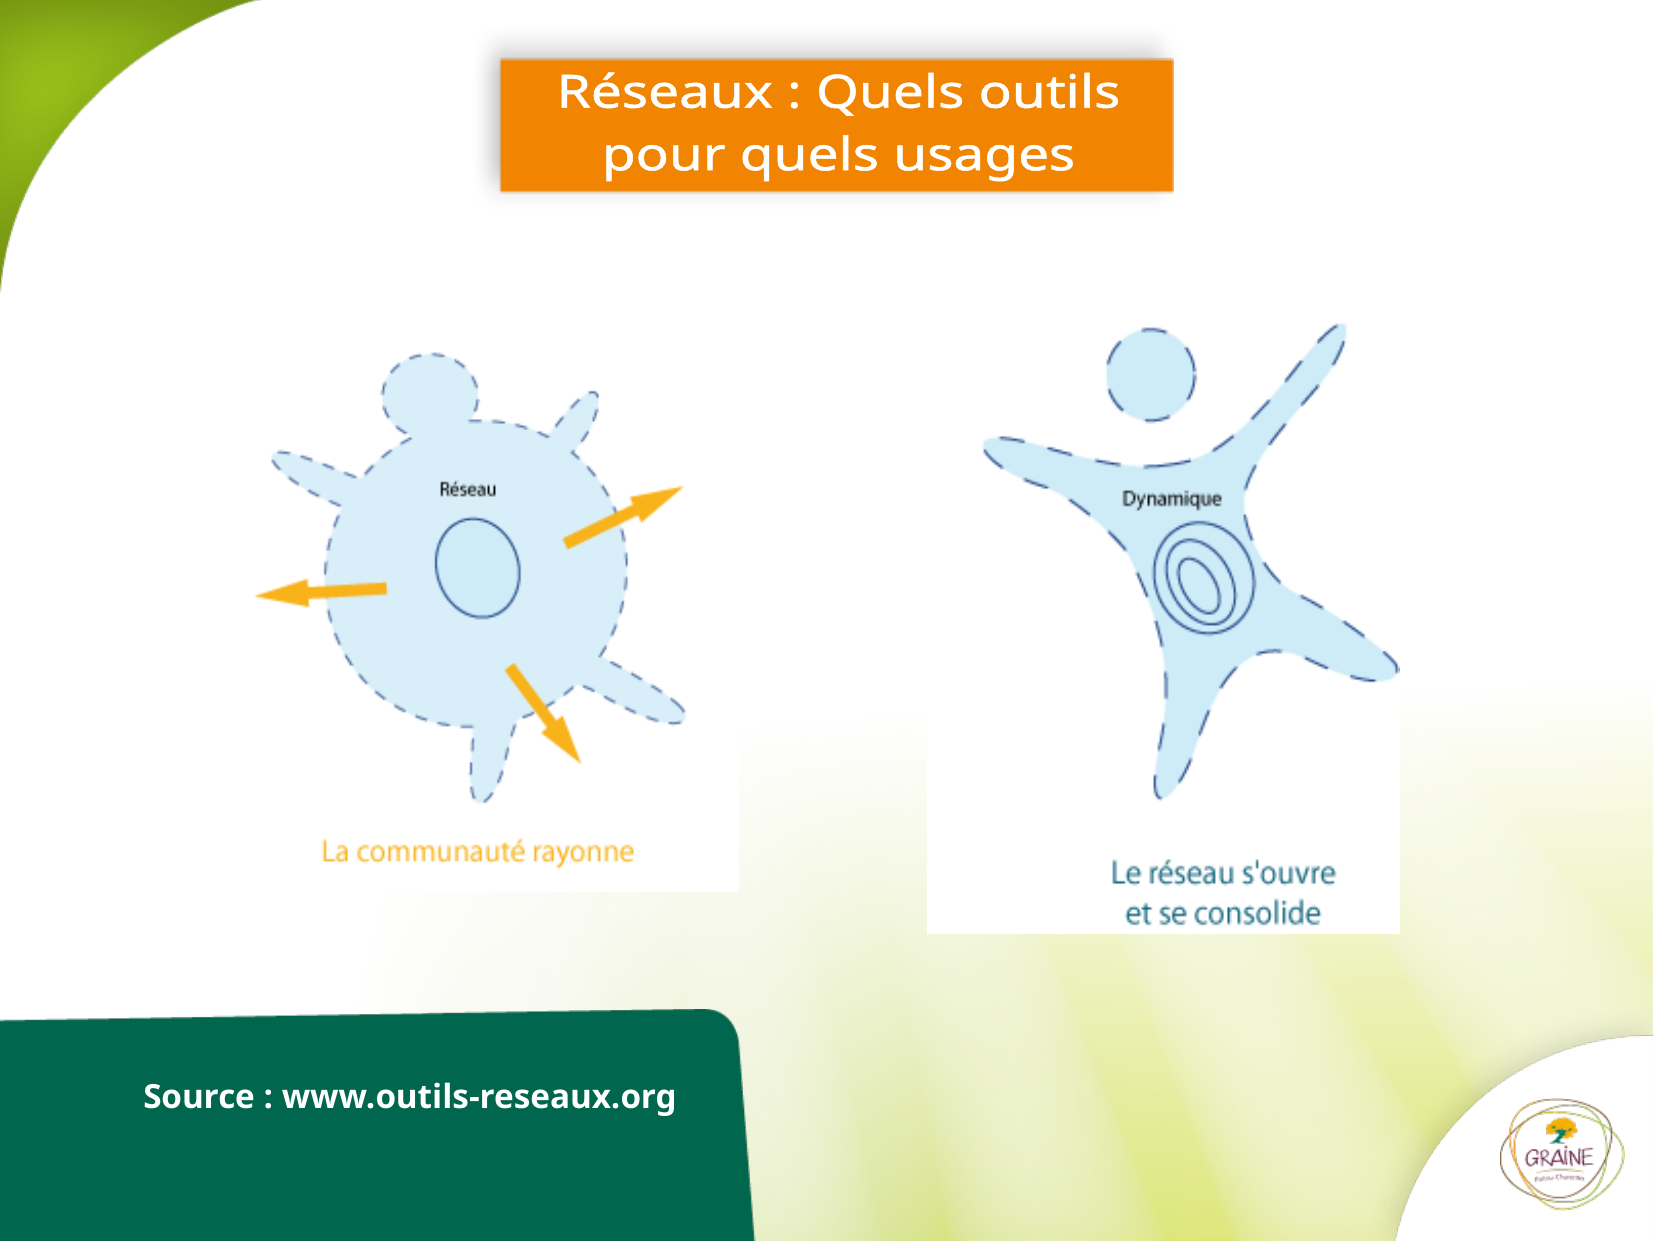

Réseaux : Quels outils pour quels usages
# Source : www.outils-reseaux.org